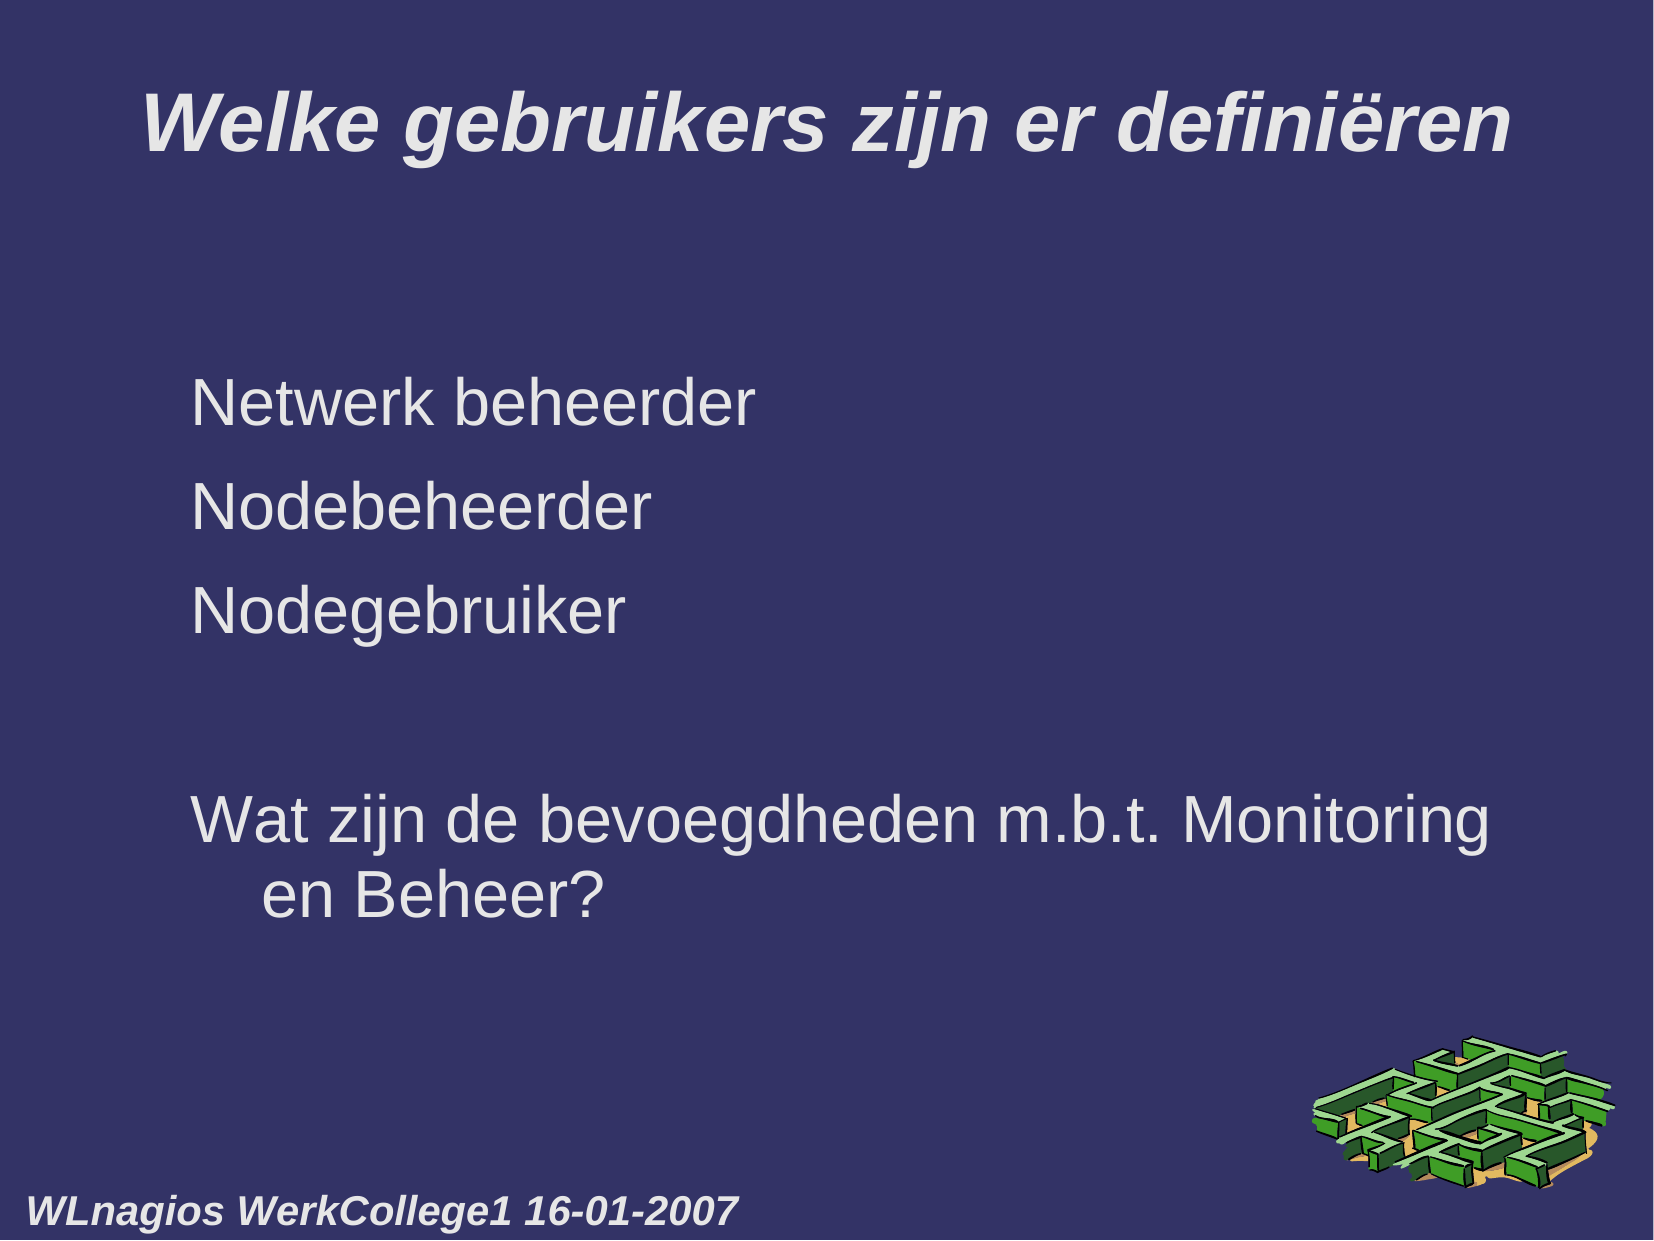

# Welke gebruikers zijn er definiëren
Netwerk beheerder
Nodebeheerder
Nodegebruiker
Wat zijn de bevoegdheden m.b.t. Monitoring en Beheer?
WLnagios WerkCollege1 16-01-2007